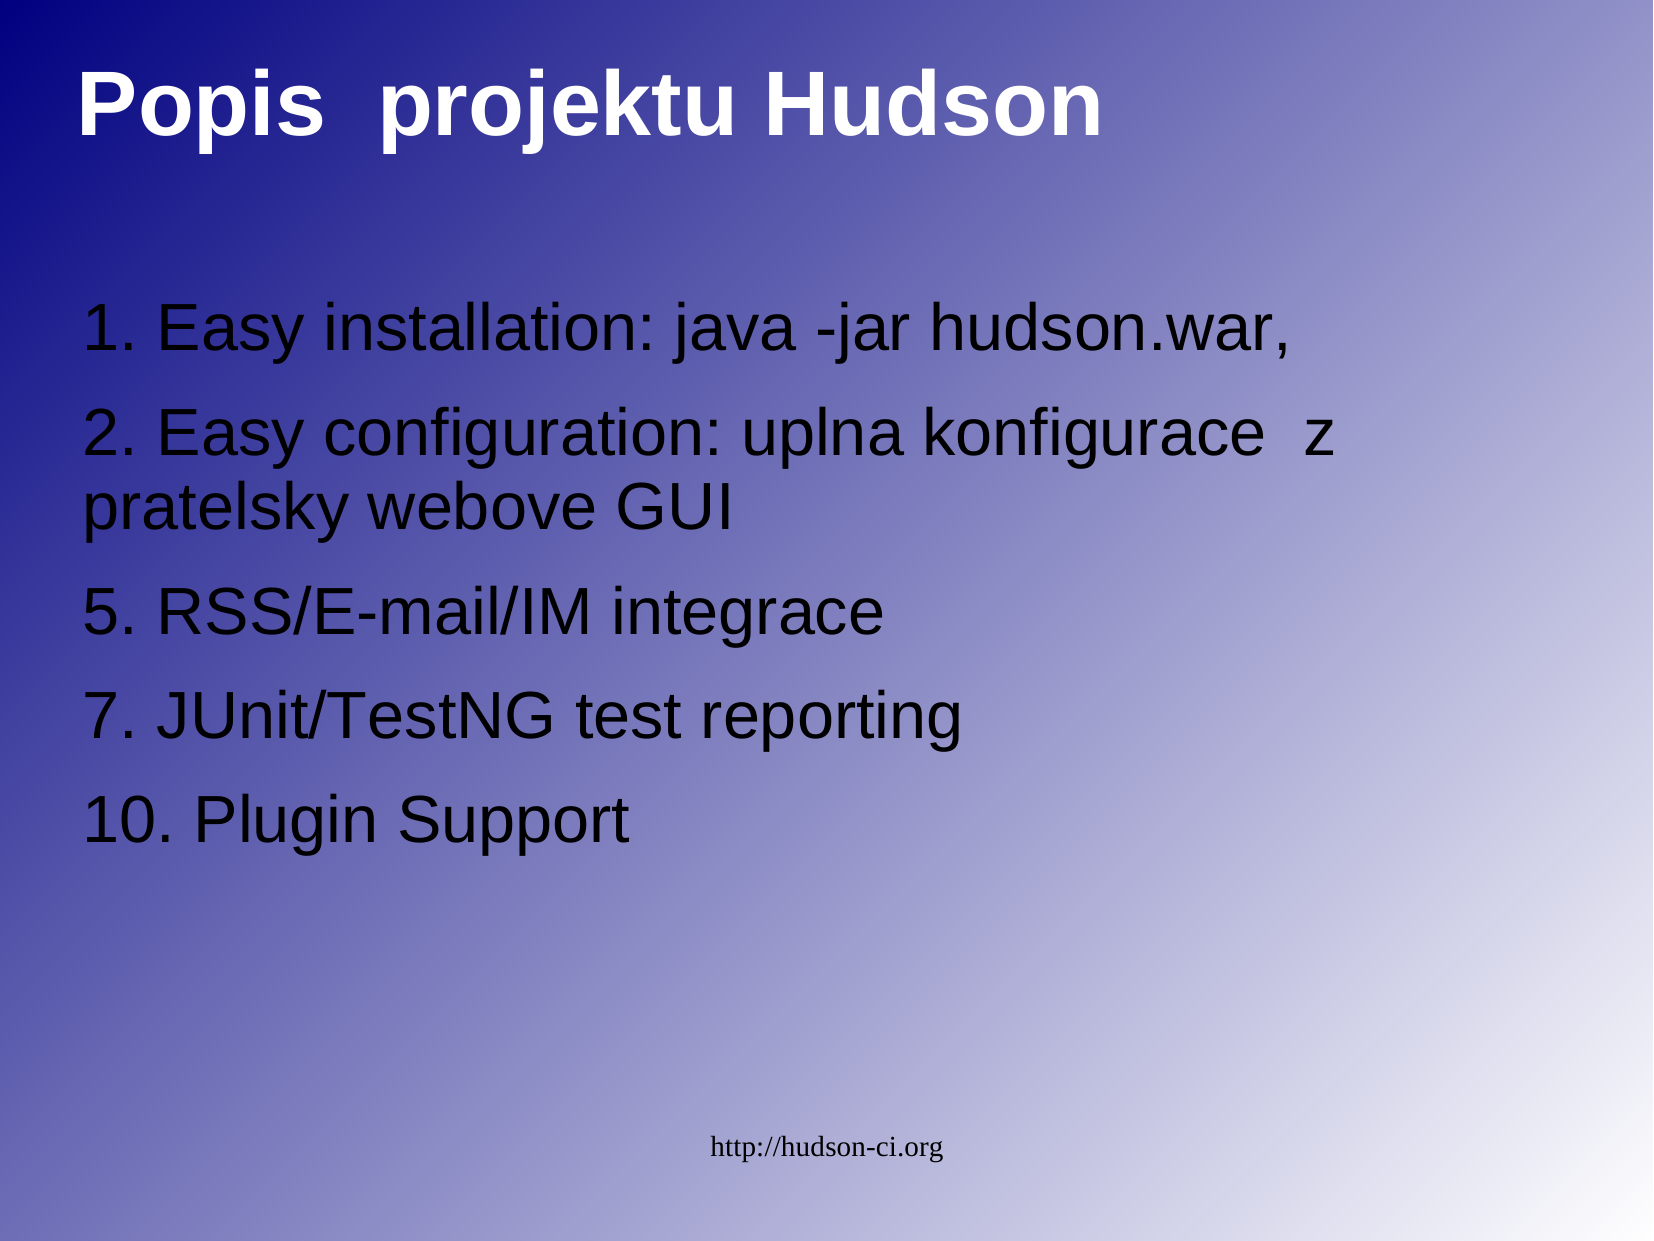

# Popis projektu Hudson
1. Easy installation: java -jar hudson.war,
2. Easy configuration: uplna konfigurace z pratelsky webove GUI
5. RSS/E-mail/IM integrace
7. JUnit/TestNG test reporting
10. Plugin Support
http://hudson-ci.org